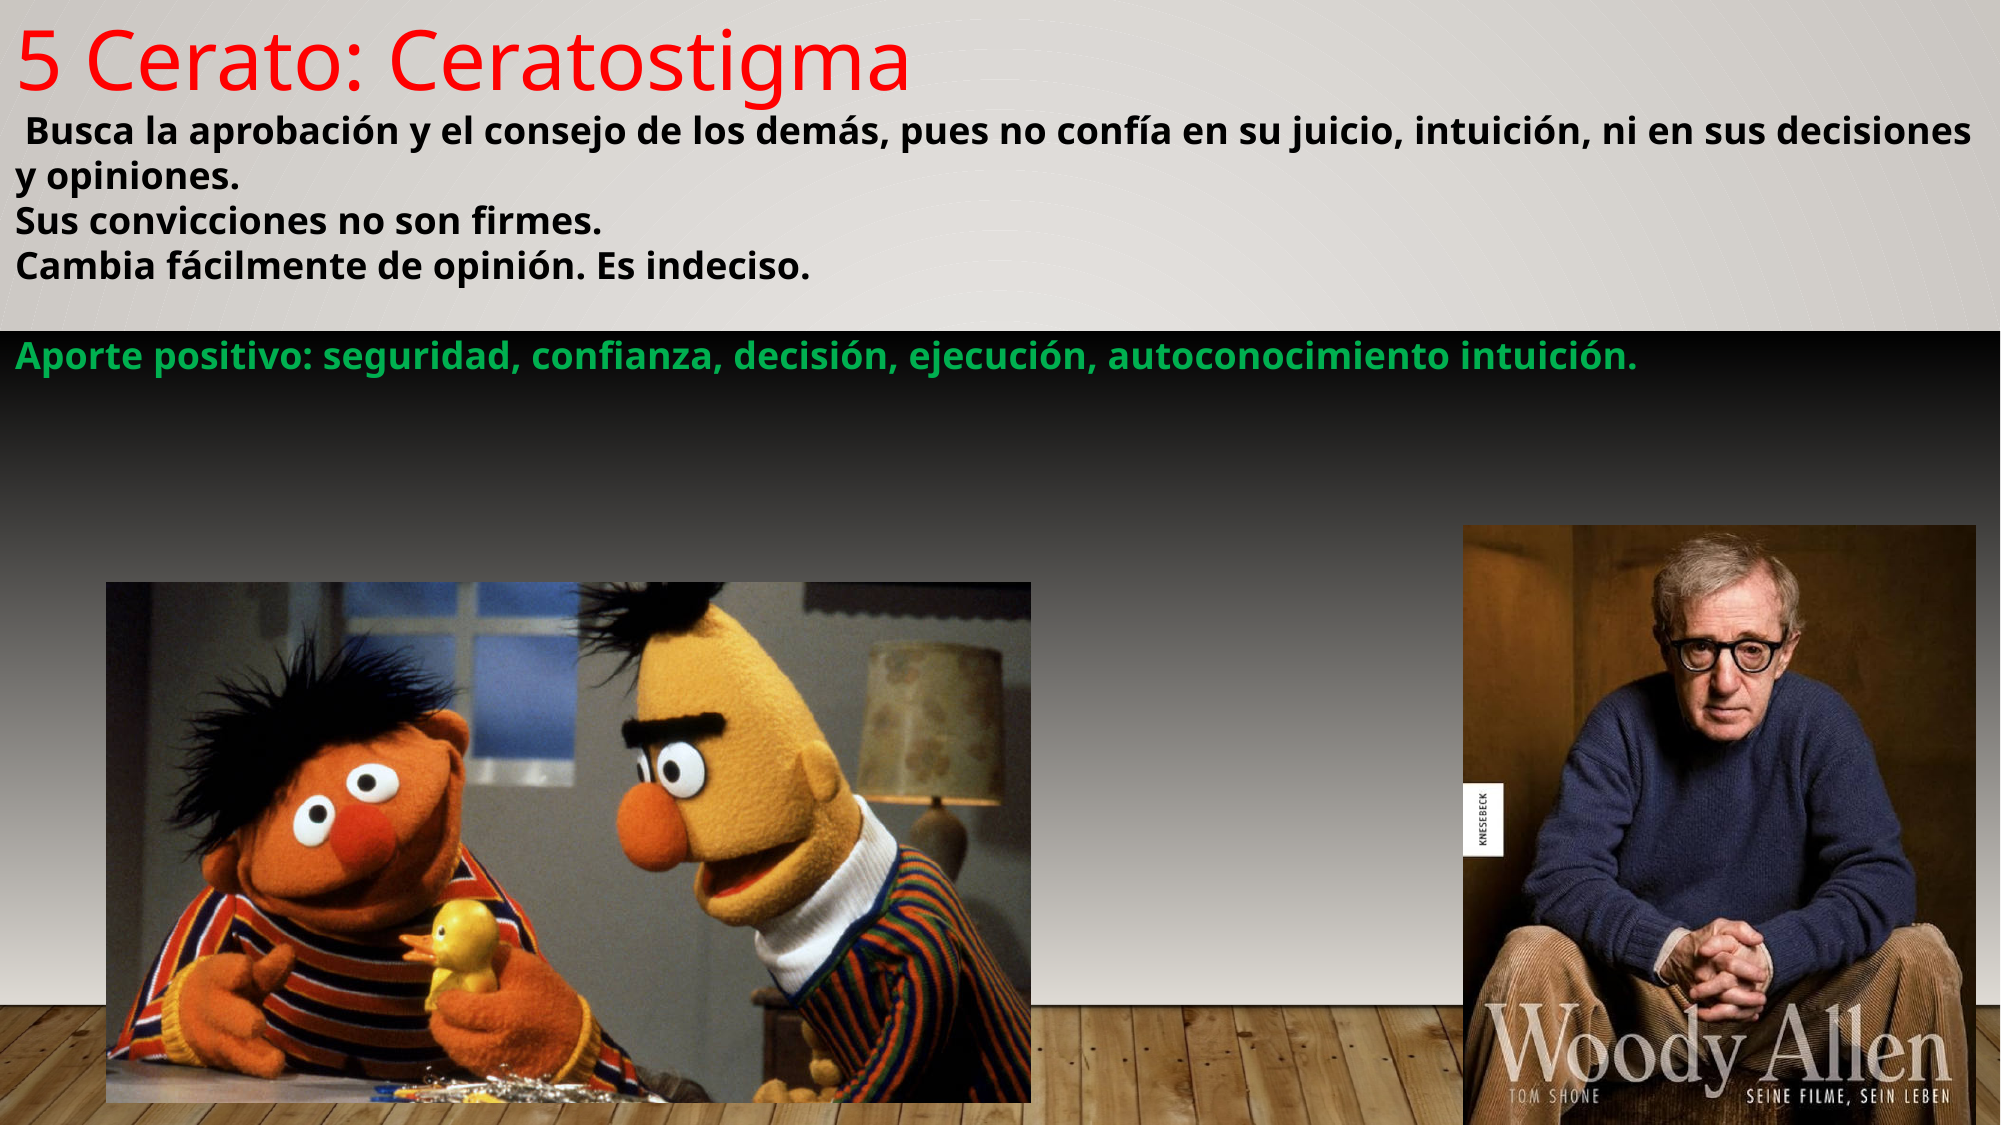

5 Cerato: Ceratostigma
 Busca la aprobación y el consejo de los demás, pues no confía en su juicio, intuición, ni en sus decisiones y opiniones.
Sus convicciones no son firmes.
Cambia fácilmente de opinión. Es indeciso.
Aporte positivo: seguridad, confianza, decisión, ejecución, autoconocimiento intuición.